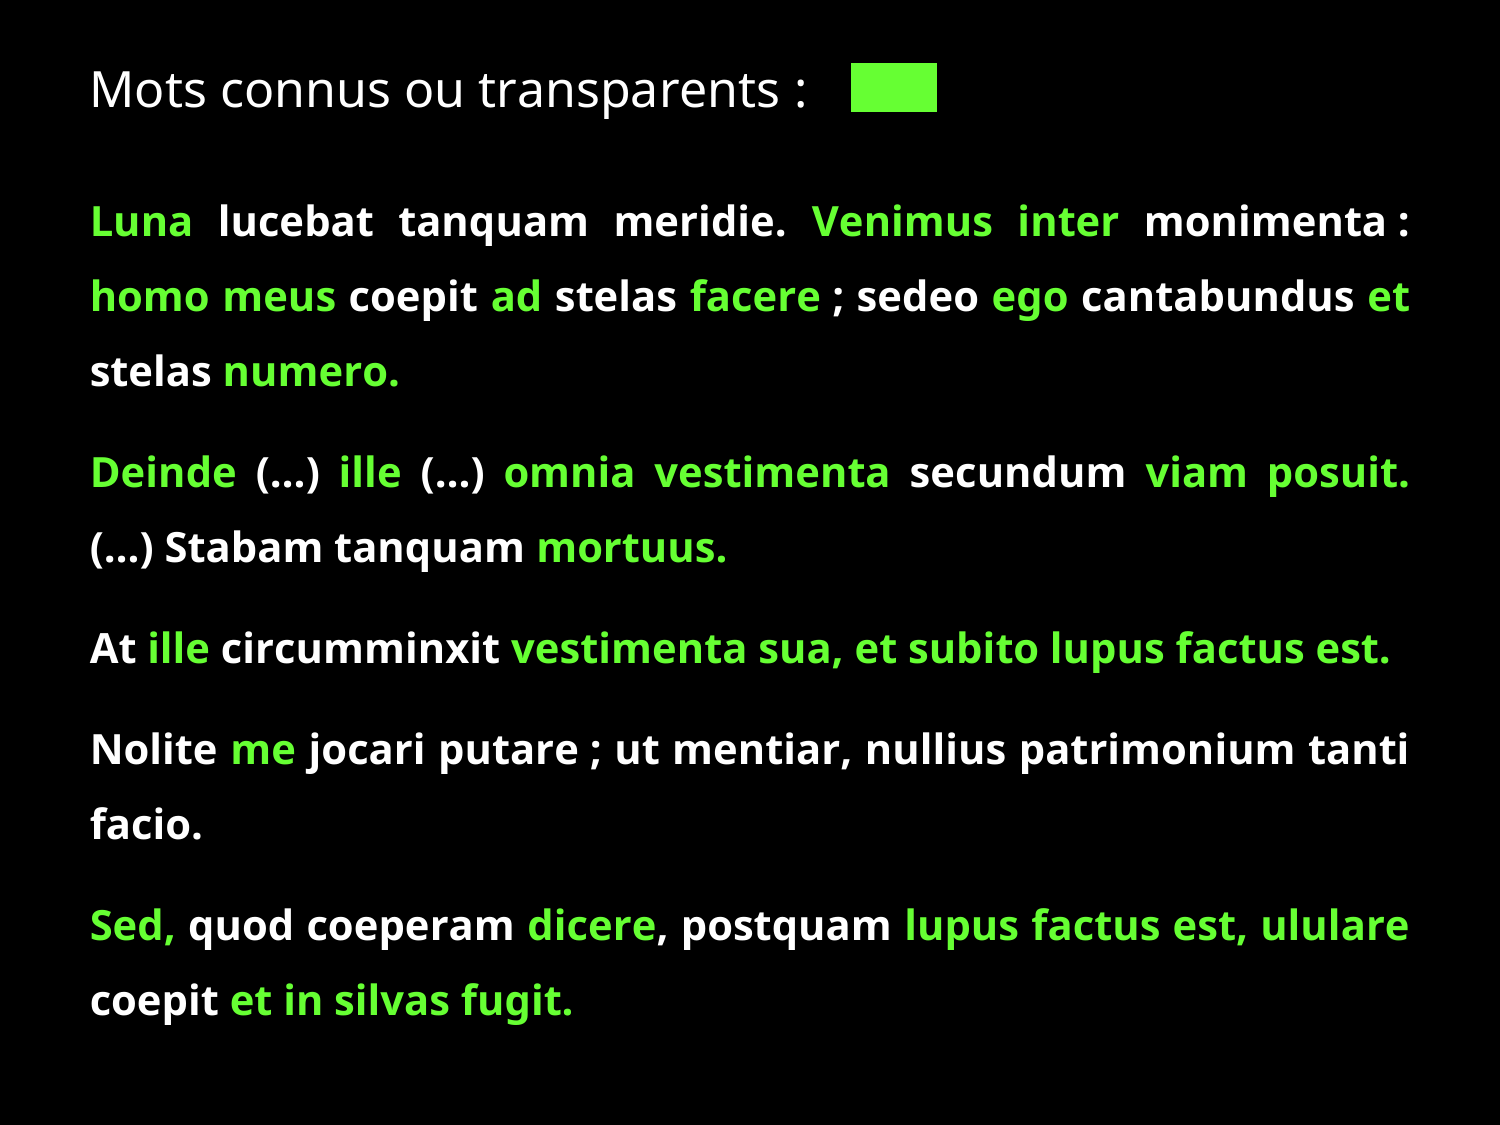

Mots connus ou transparents :
Luna lucebat tanquam meridie. Venimus inter monimenta : homo meus coepit ad stelas facere ; sedeo ego cantabundus et stelas numero.
Deinde (…) ille (…) omnia vestimenta secundum viam posuit. (…) Stabam tanquam mortuus.
At ille circumminxit vestimenta sua, et subito lupus factus est.
Nolite me jocari putare ; ut mentiar, nullius patrimonium tanti facio.
Sed, quod coeperam dicere, postquam lupus factus est, ululare coepit et in silvas fugit.